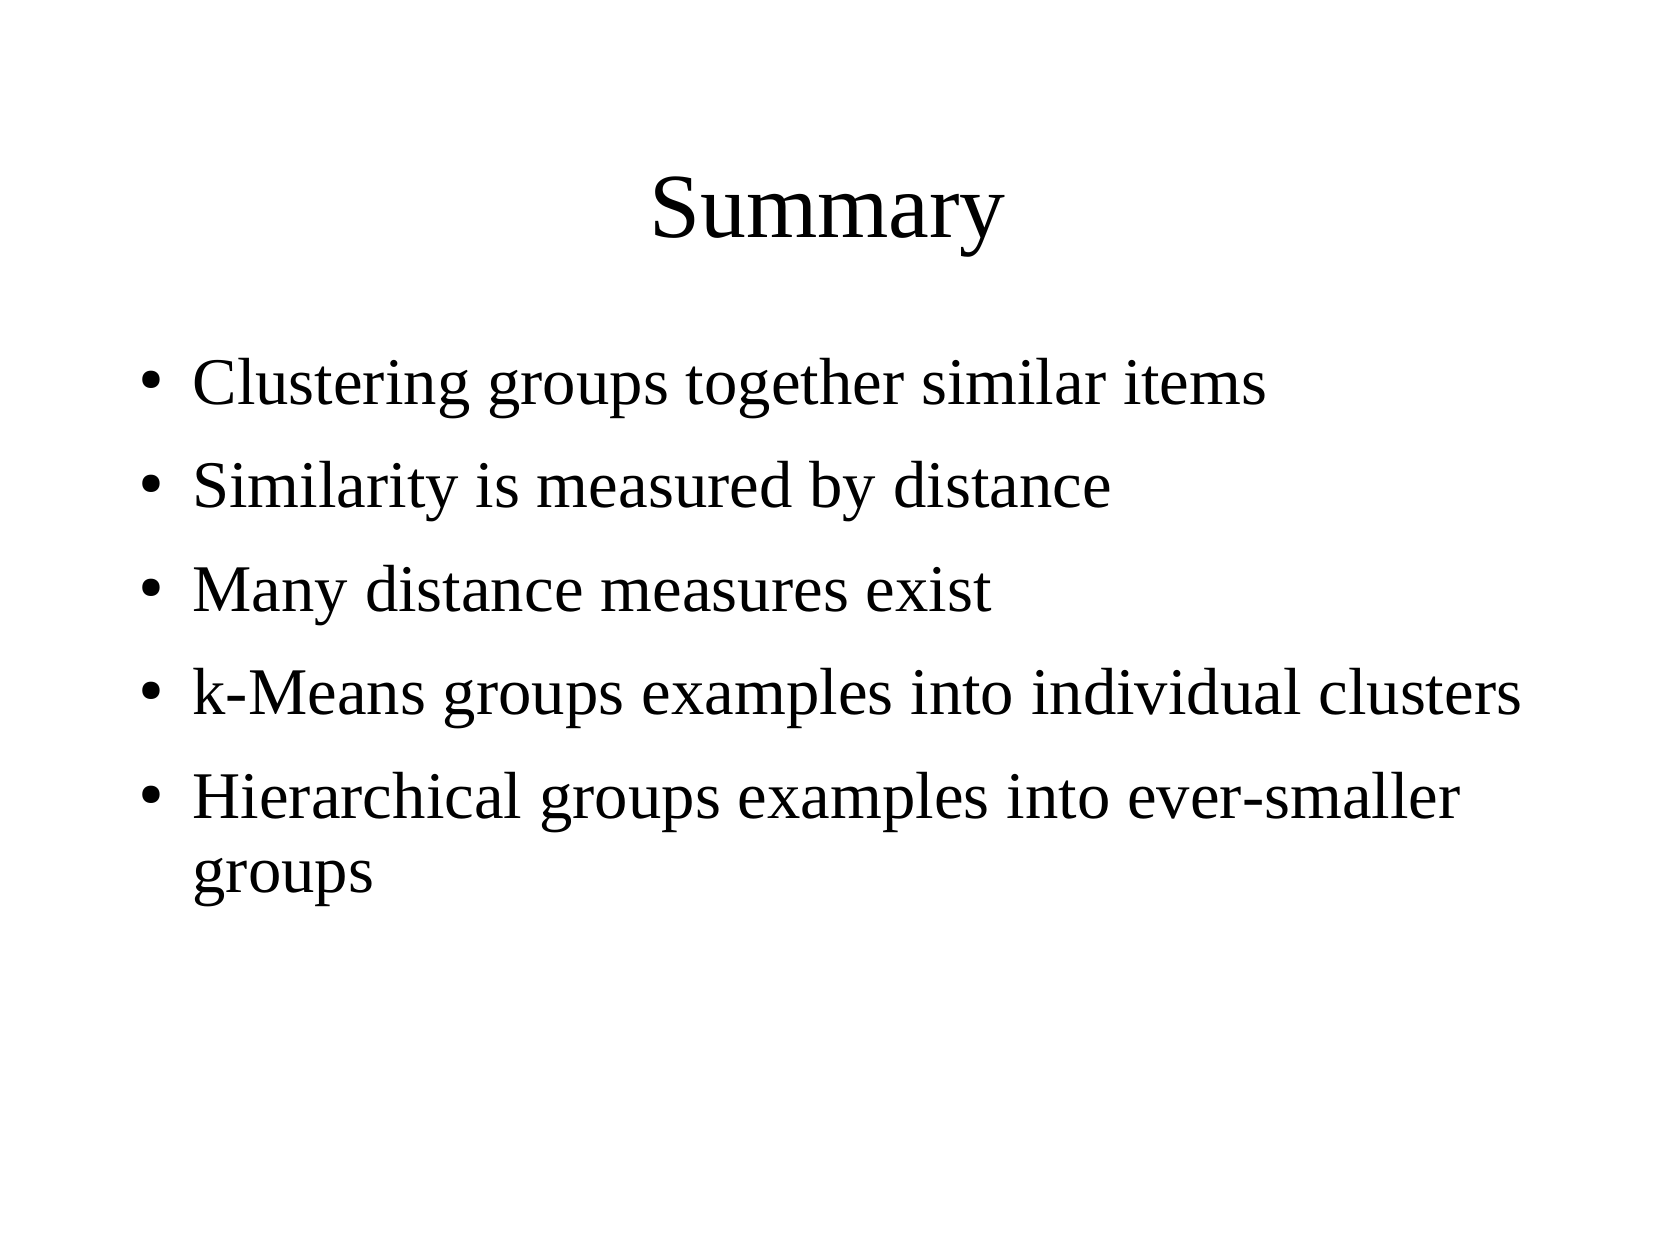

# Summary
Clustering groups together similar items
Similarity is measured by distance
Many distance measures exist
k-Means groups examples into individual clusters
Hierarchical groups examples into ever-smaller groups